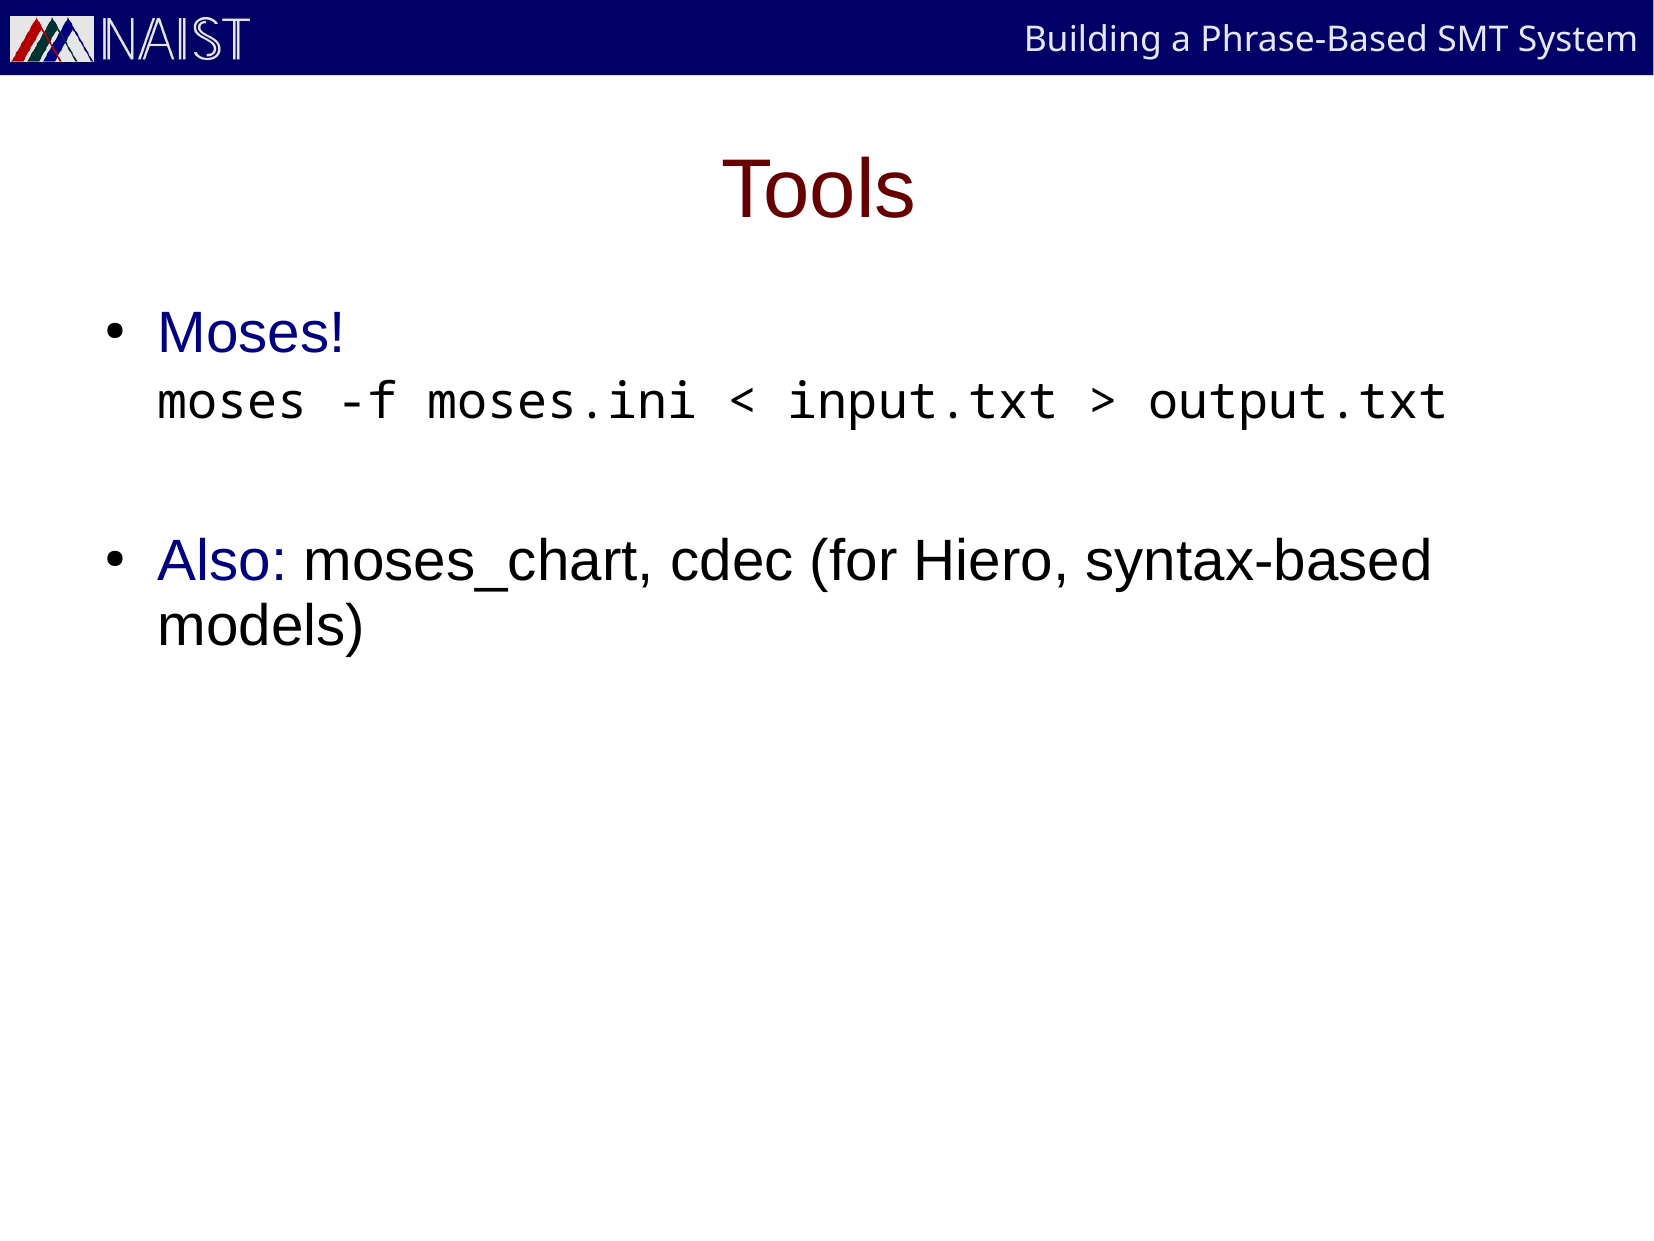

# Tools
Moses!
moses -f moses.ini < input.txt > output.txt
Also: moses_chart, cdec (for Hiero, syntax-based models)